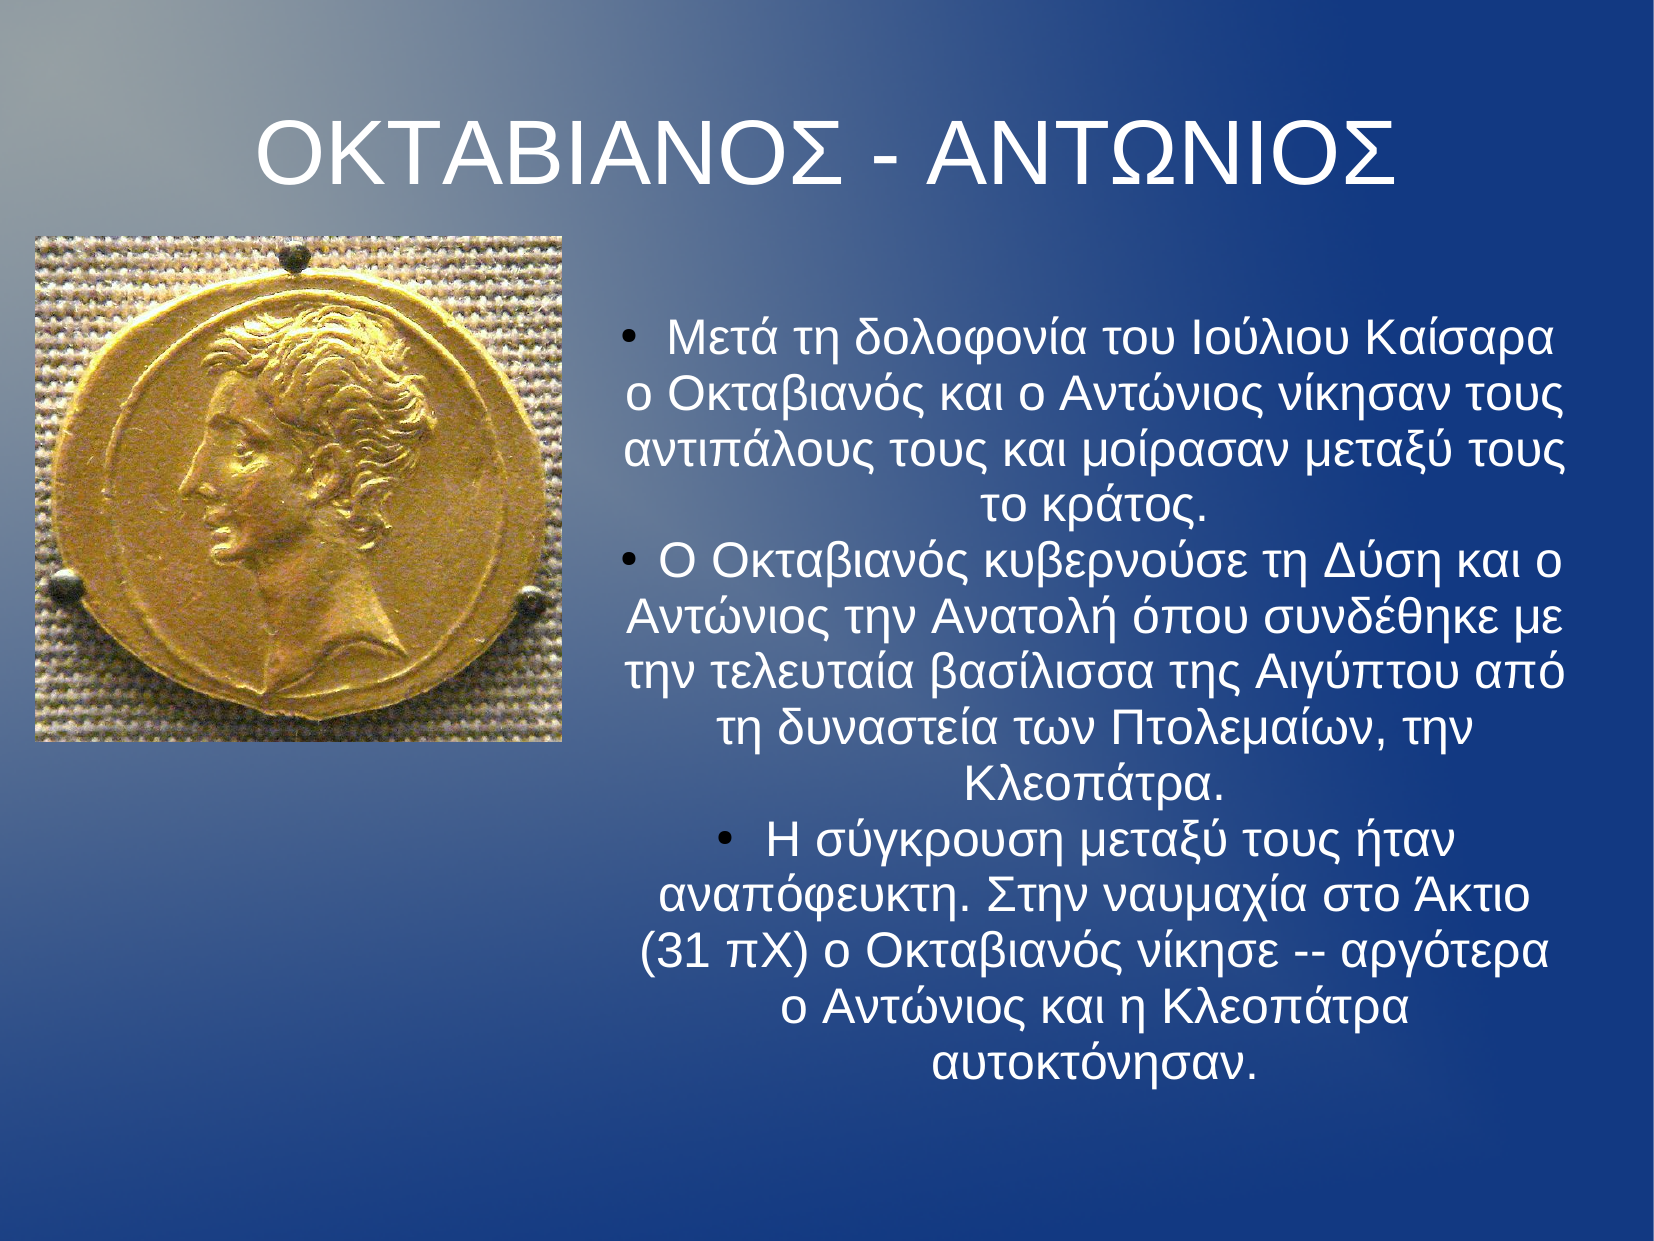

# ΟΚΤΑΒΙΑΝΟΣ - ΑΝΤΩΝΙΟΣ
 Μετά τη δολοφονία του Ιούλιου Καίσαρα ο Οκταβιανός και ο Αντώνιος νίκησαν τους αντιπάλους τους και μοίρασαν μεταξύ τους το κράτος.
 Ο Οκταβιανός κυβερνούσε τη Δύση και ο Αντώνιος την Ανατολή όπου συνδέθηκε με την τελευταία βασίλισσα της Αιγύπτου από τη δυναστεία των Πτολεμαίων, την Κλεοπάτρα.
 Η σύγκρουση μεταξύ τους ήταν αναπόφευκτη. Στην ναυμαχία στο Άκτιο (31 πΧ) ο Οκταβιανός νίκησε -- αργότερα ο Αντώνιος και η Κλεοπάτρα αυτοκτόνησαν.